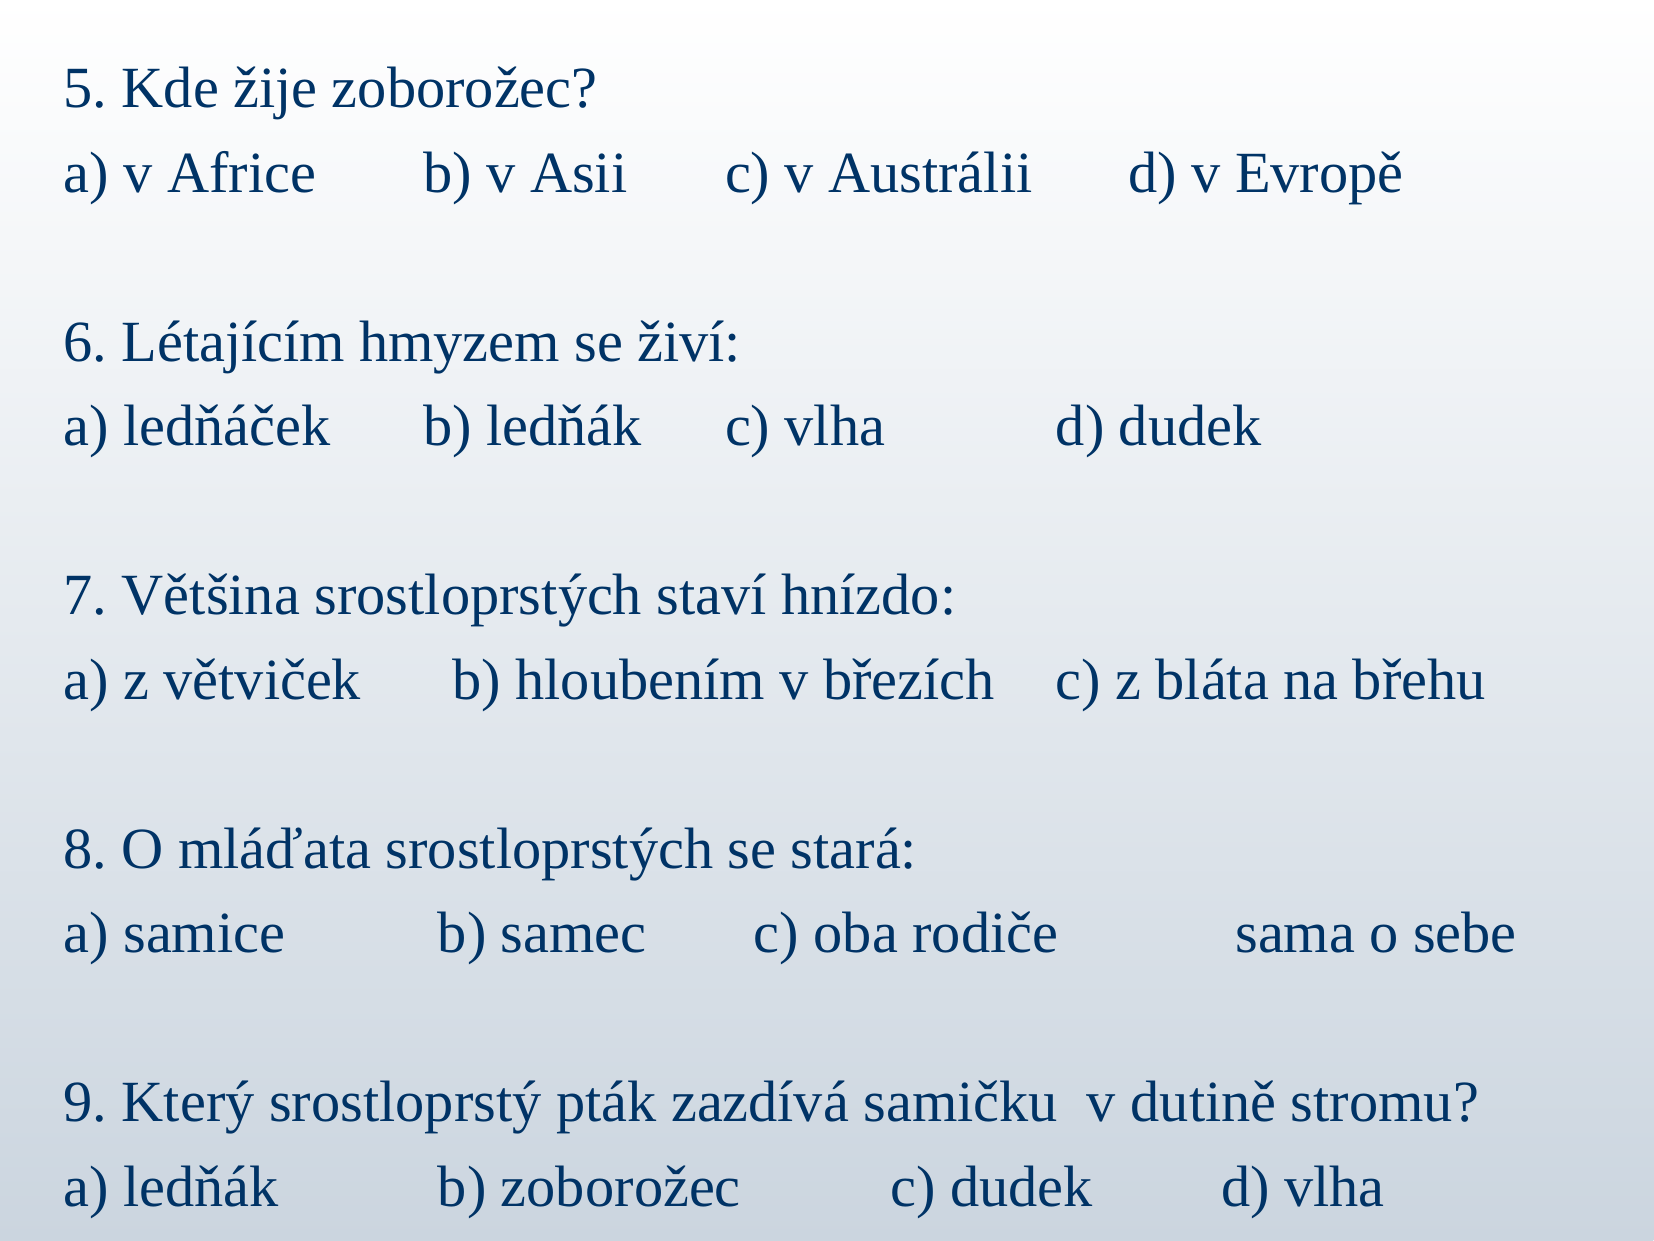

# 5. Kde žije zoborožec?
a) v Africe	 b) v Asii	c) v Austrálii	 d) v Evropě
6. Létajícím hmyzem se živí:
a) ledňáček	 b) ledňák	c) vlha		d) dudek
7. Většina srostloprstých staví hnízdo:
a) z větviček	 b) hloubením v březích	c) z bláta na břehu
8. O mláďata srostloprstých se stará:
a) samice	 b) samec	 c) oba rodiče	 sama o sebe
9. Který srostloprstý pták zazdívá samičku v dutině stromu?
a) ledňák	 b) zoborožec	c) dudek	d) vlha